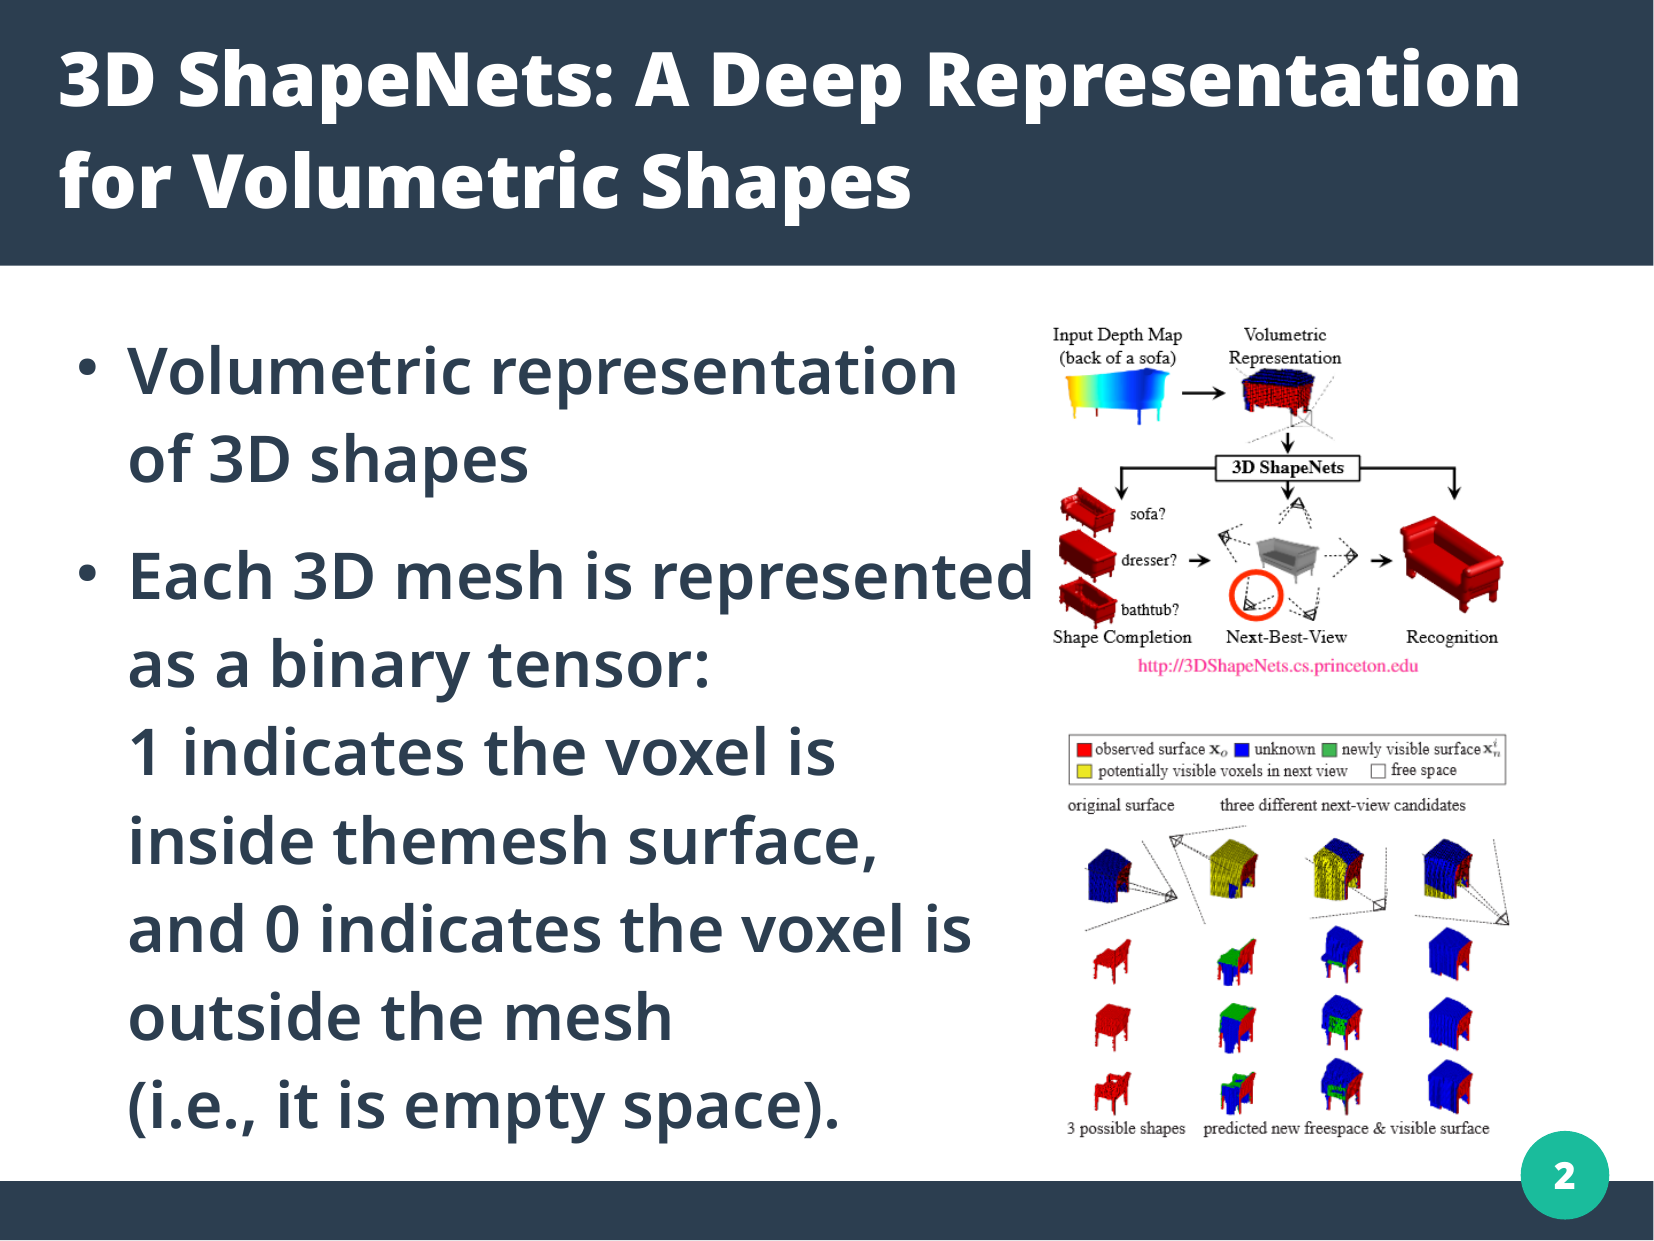

# 3D ShapeNets: A Deep Representation for Volumetric Shapes
Volumetric representation
of 3D shapes
Each 3D mesh is represented
as a binary tensor:
1 indicates the voxel is
inside themesh surface,
and 0 indicates the voxel is
outside the mesh
(i.e., it is empty space).
2